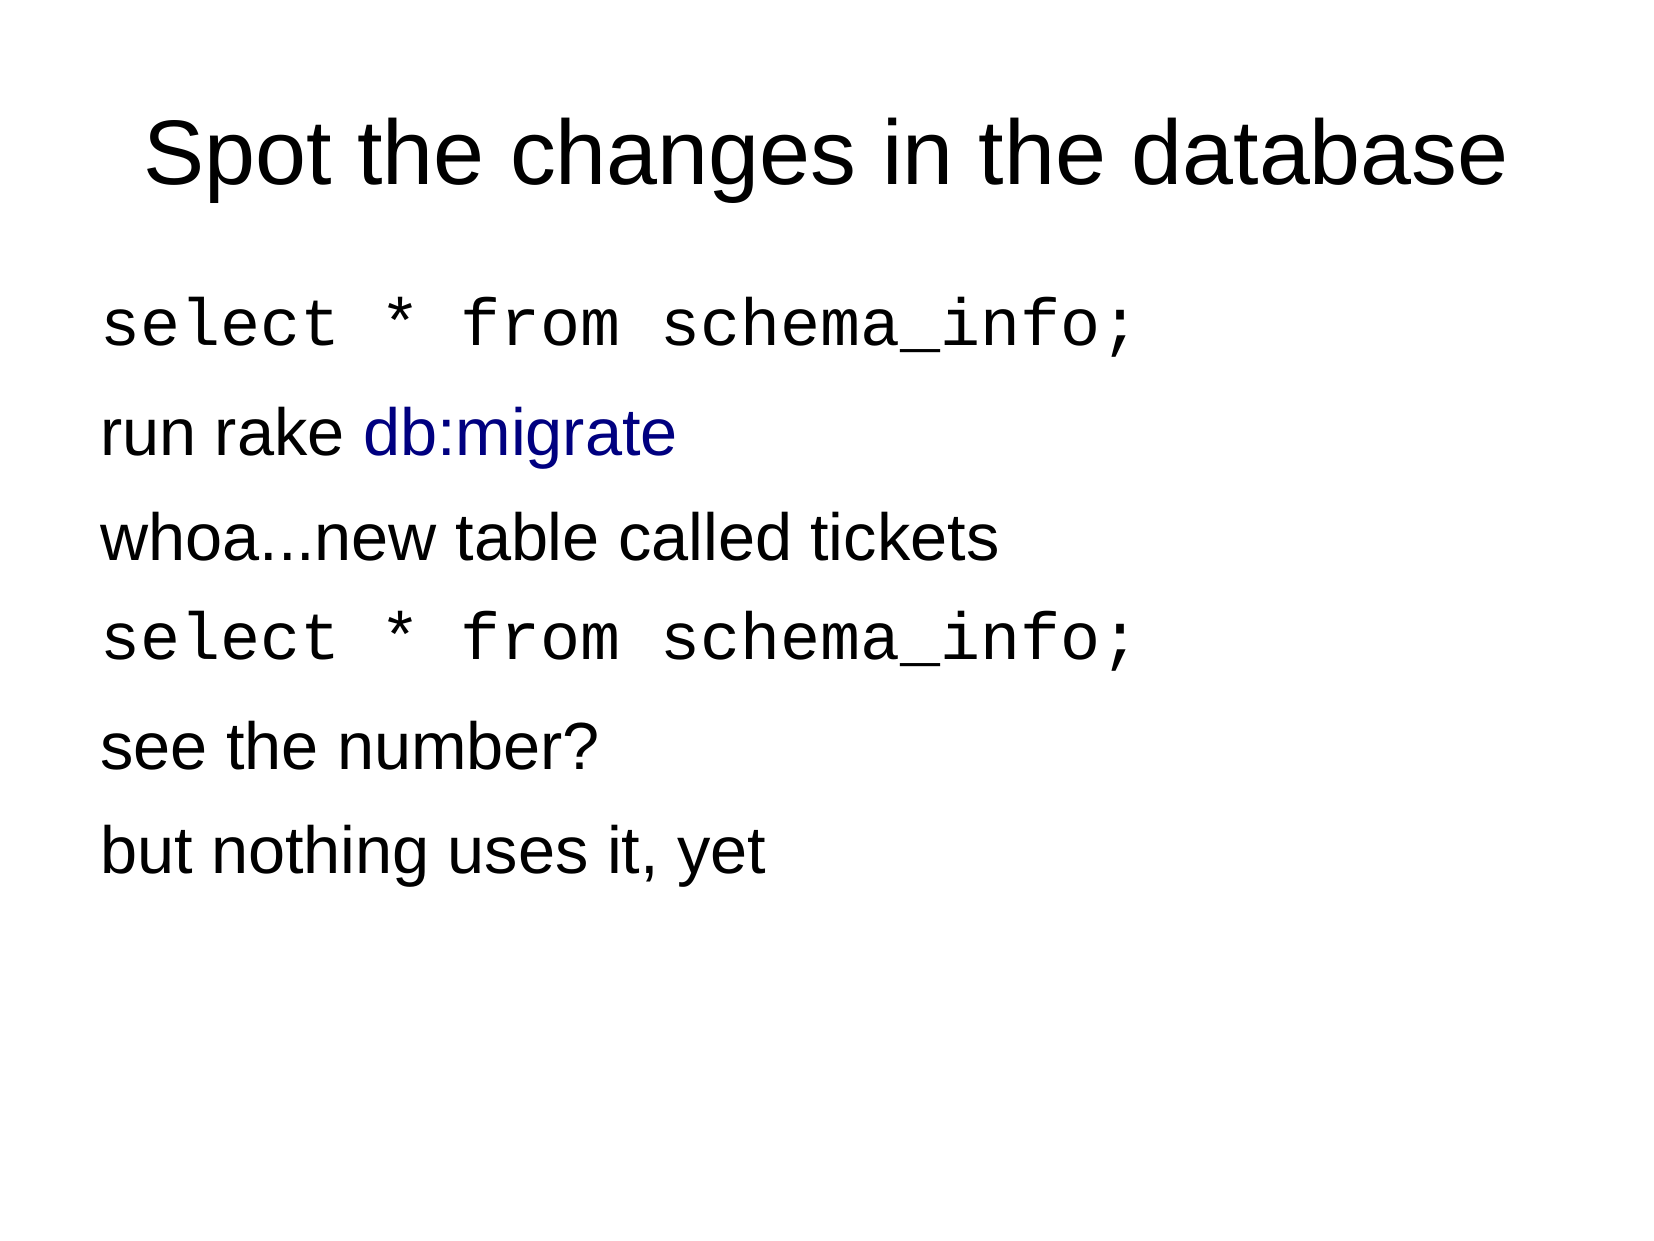

# Spot the changes in the database
select * from schema_info;
run rake db:migrate
whoa...new table called tickets
select * from schema_info;
see the number?
but nothing uses it, yet